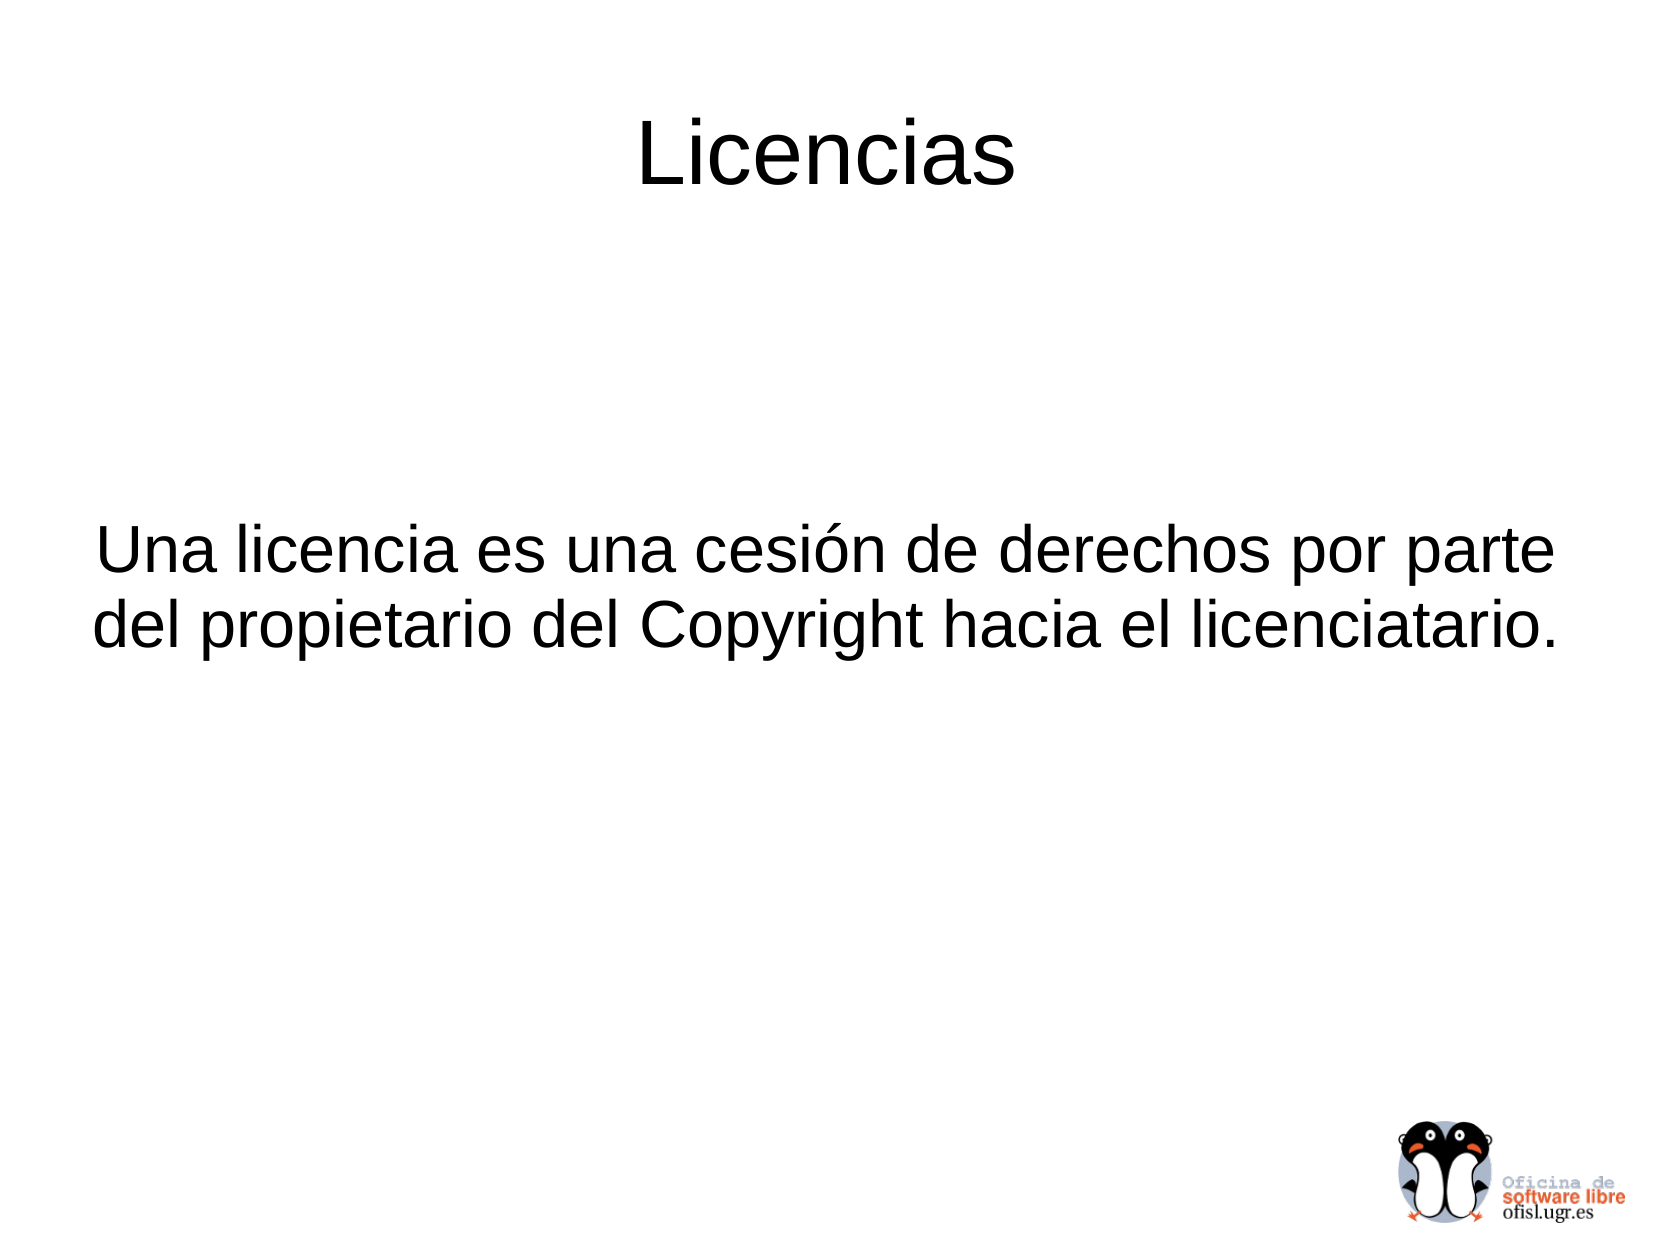

# Licencias
Una licencia es una cesión de derechos por parte del propietario del Copyright hacia el licenciatario.